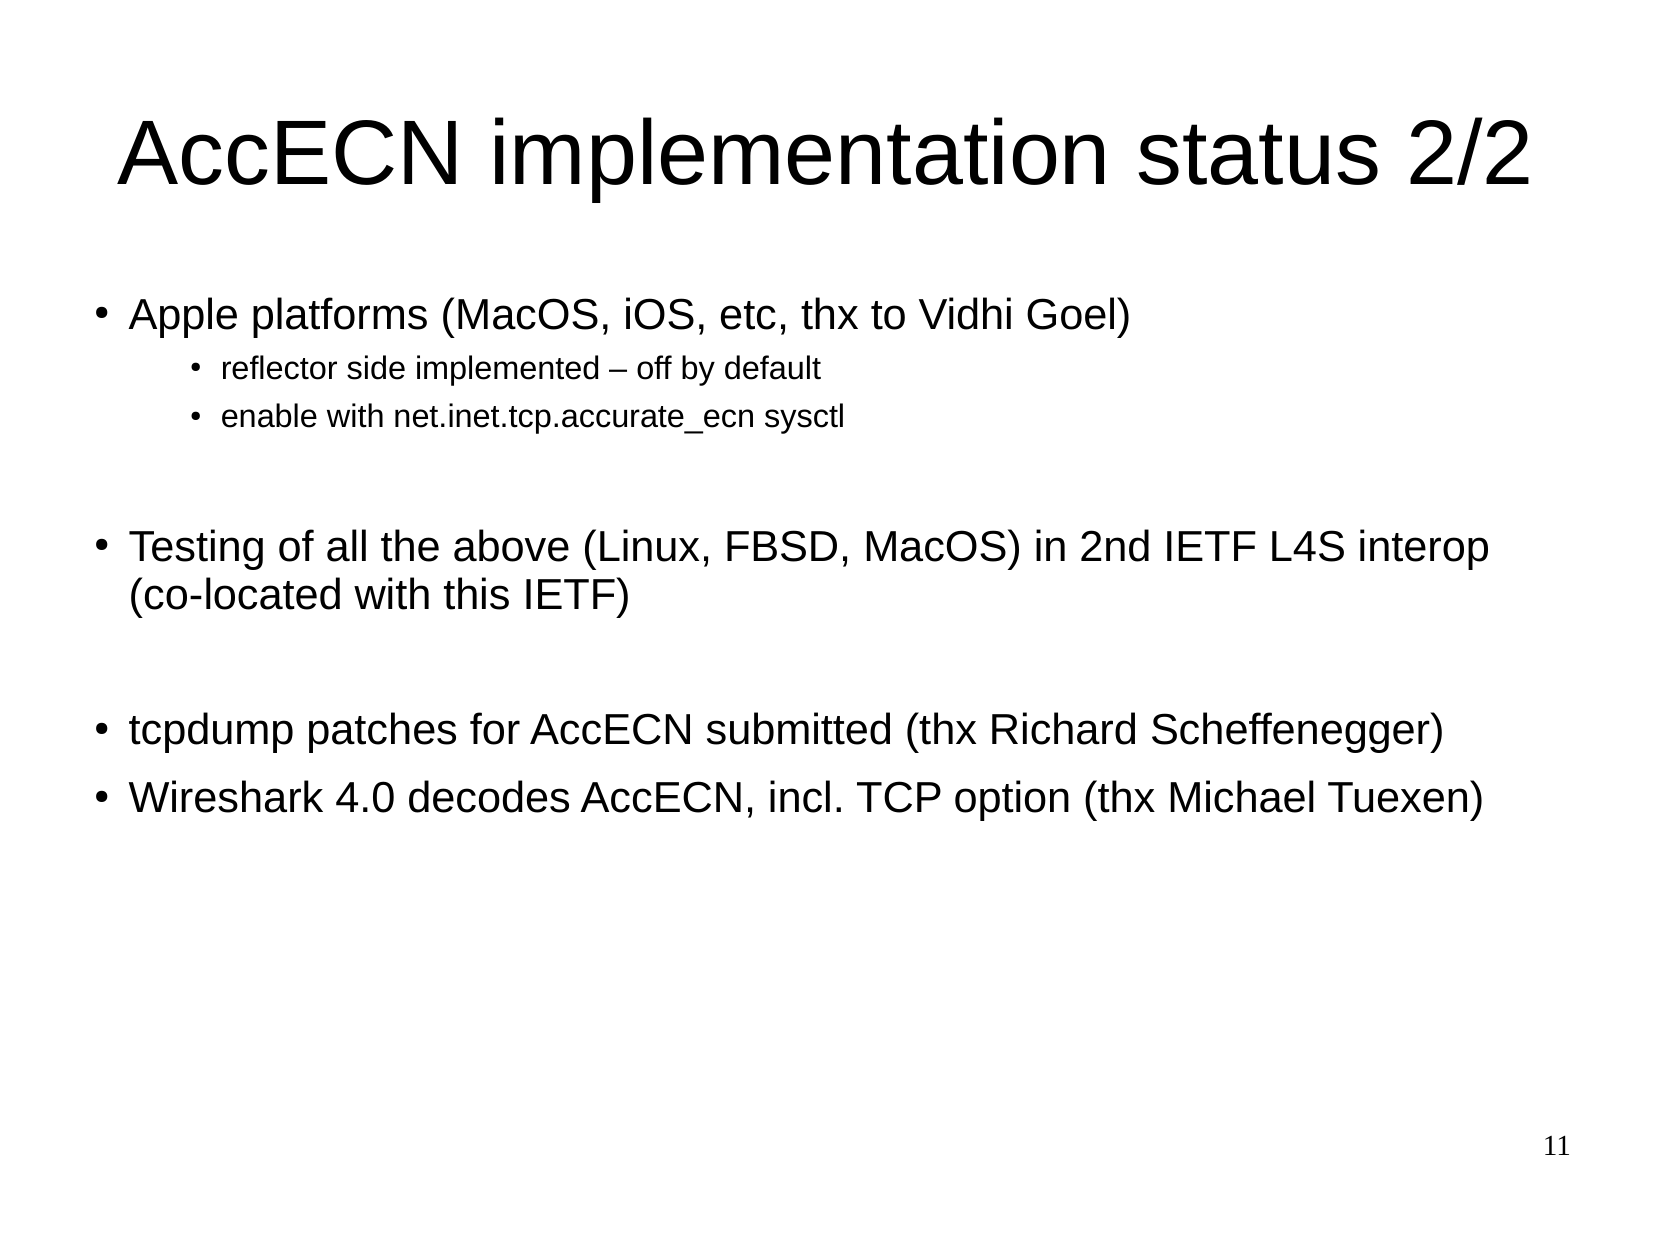

# AccECN implementation status 2/2
Apple platforms (MacOS, iOS, etc, thx to Vidhi Goel)
reflector side implemented – off by default
enable with net.inet.tcp.accurate_ecn sysctl
Testing of all the above (Linux, FBSD, MacOS) in 2nd IETF L4S interop (co-located with this IETF)
tcpdump patches for AccECN submitted (thx Richard Scheffenegger)
Wireshark 4.0 decodes AccECN, incl. TCP option (thx Michael Tuexen)
11